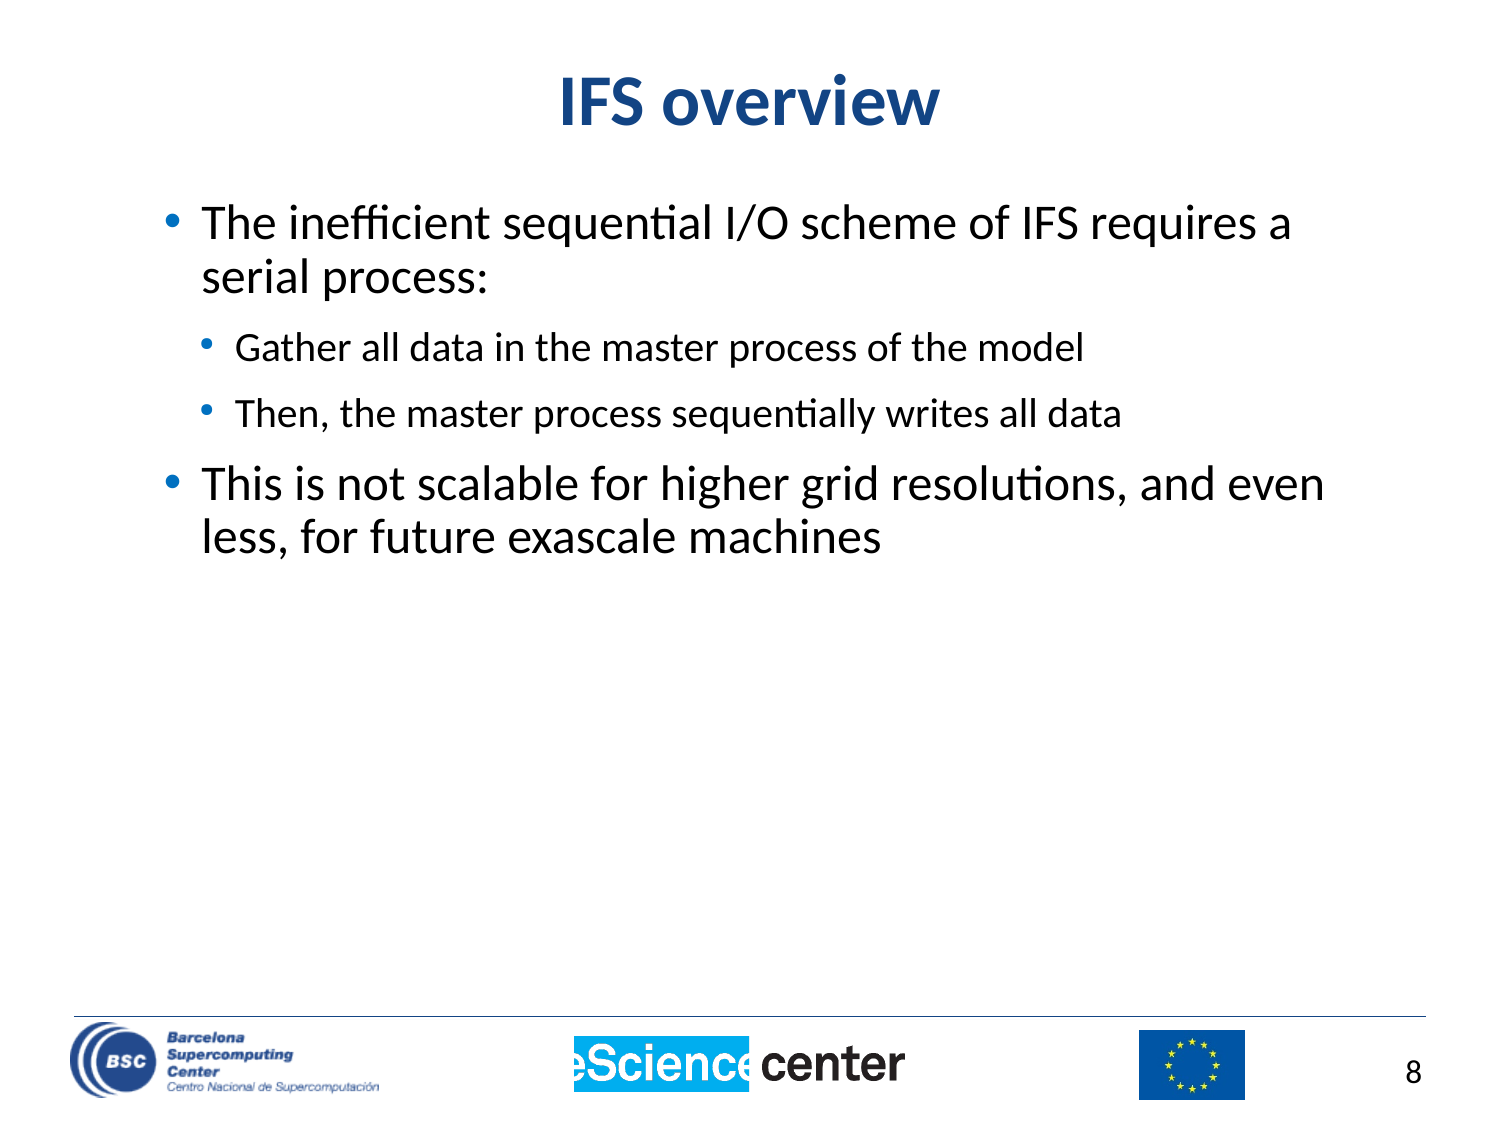

IFS overview
The inefficient sequential I/O scheme of IFS requires a serial process:
Gather all data in the master process of the model
Then, the master process sequentially writes all data
This is not scalable for higher grid resolutions, and even less, for future exascale machines